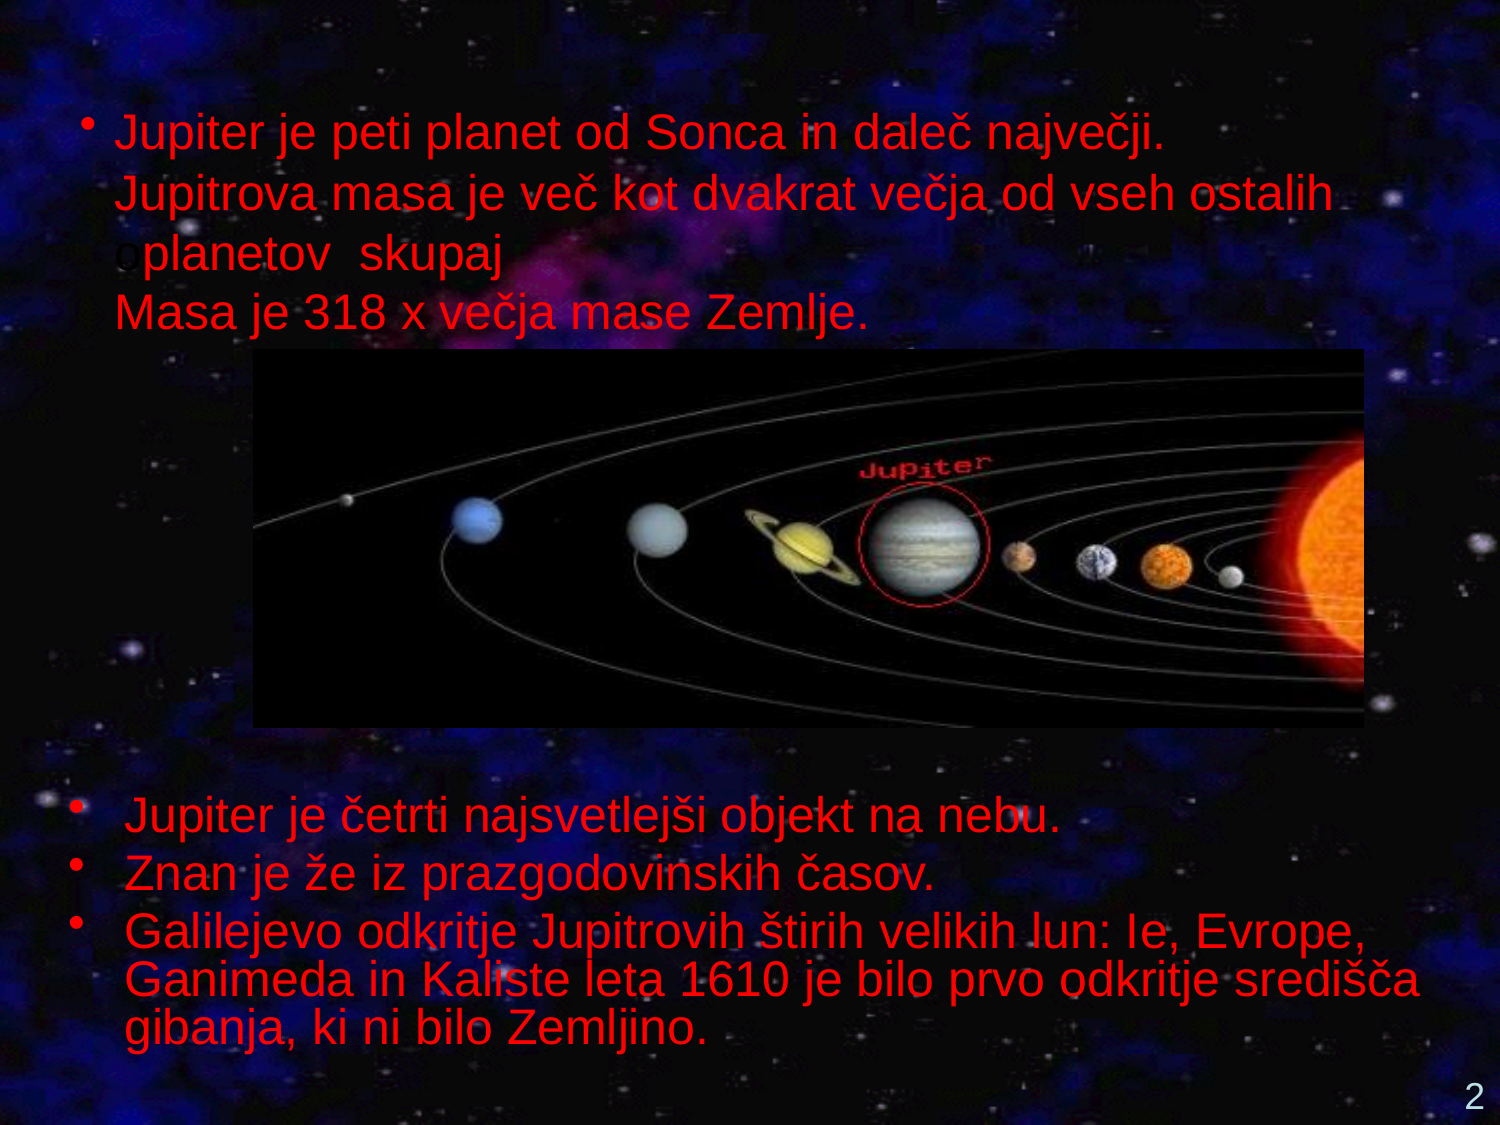

Jupiter je peti planet od Sonca in daleč največji.
Jupitrova masa je več kot dvakrat večja od vseh ostalih oplanetov skupaj
Masa je 318 x večja mase Zemlje.
# Jupiter je četrti najsvetlejši objekt na nebu.
Znan je že iz prazgodovinskih časov.
Galilejevo odkritje Jupitrovih štirih velikih lun: Ie, Evrope, Ganimeda in Kaliste leta 1610 je bilo prvo odkritje središča gibanja, ki ni bilo Zemljino.
2